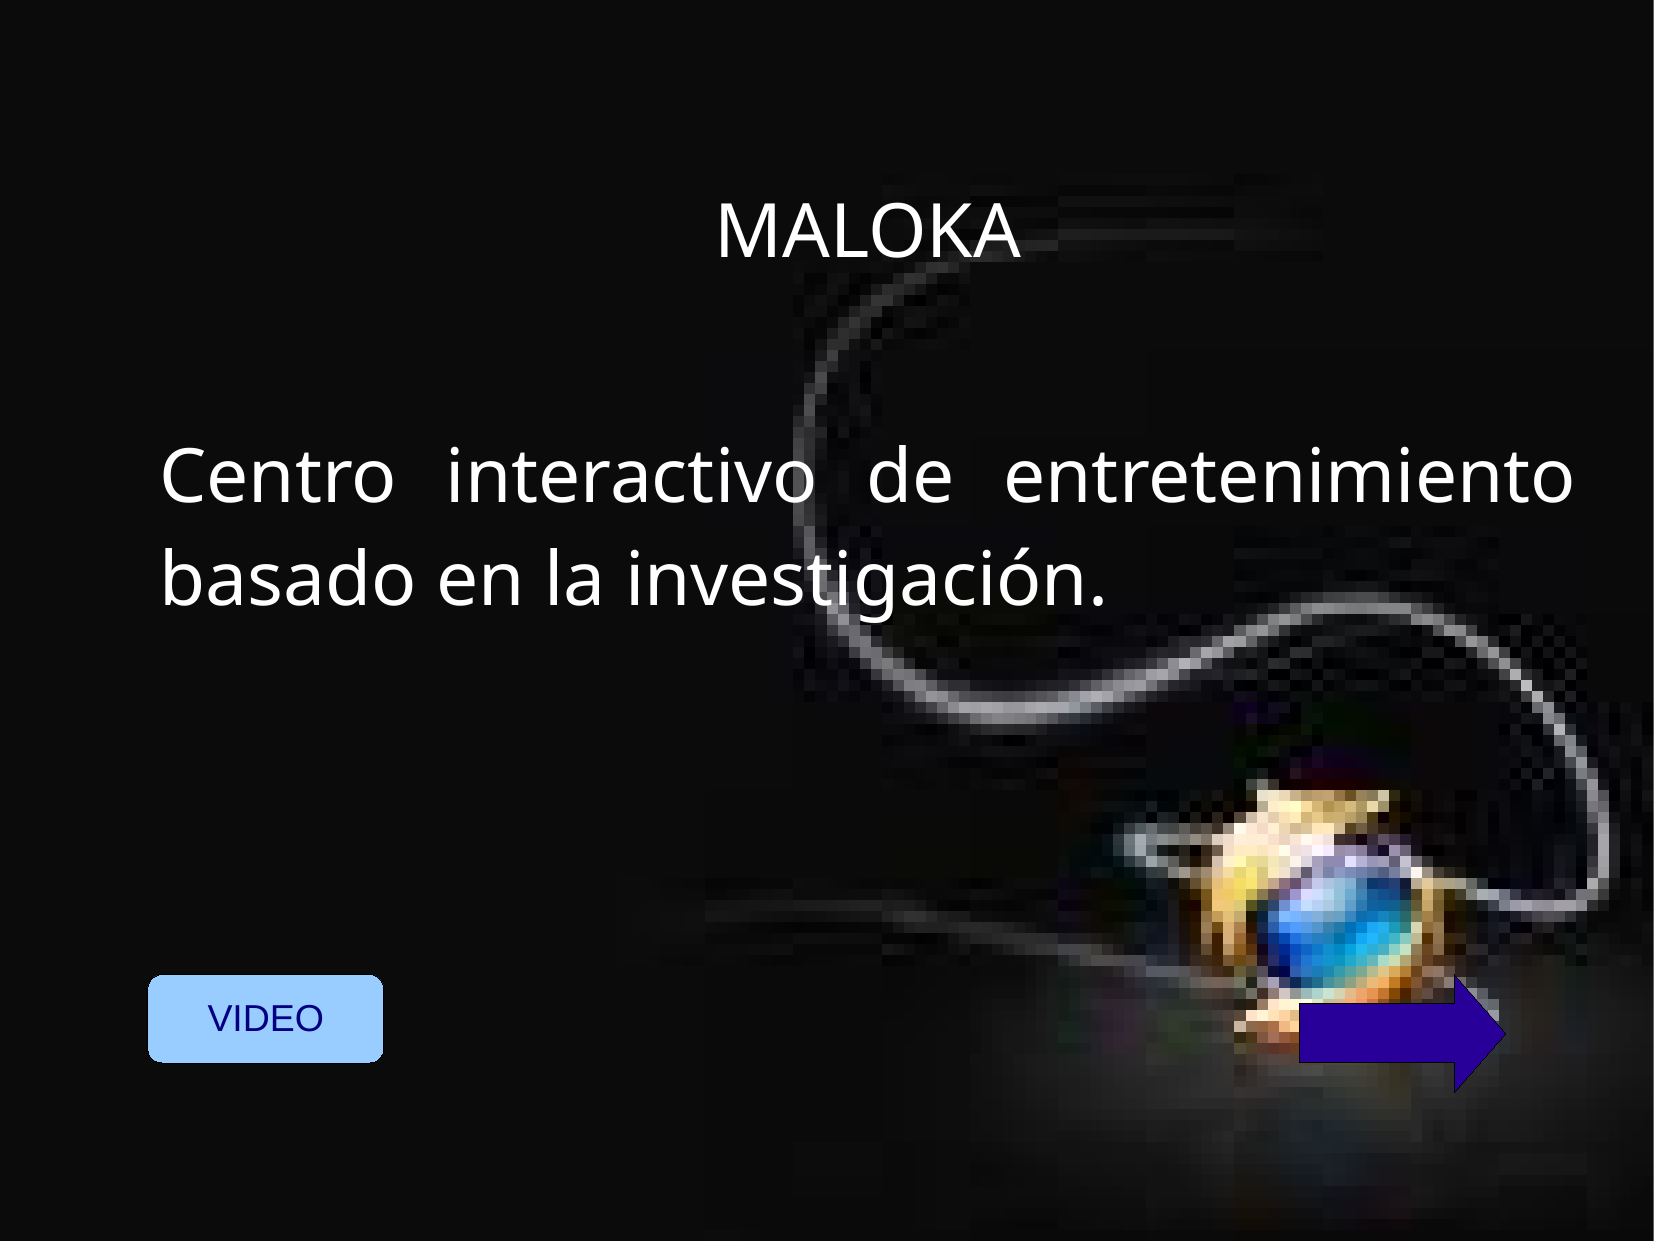

# MALOKA
Centro interactivo de entretenimiento basado en la investigación.
VIDEO